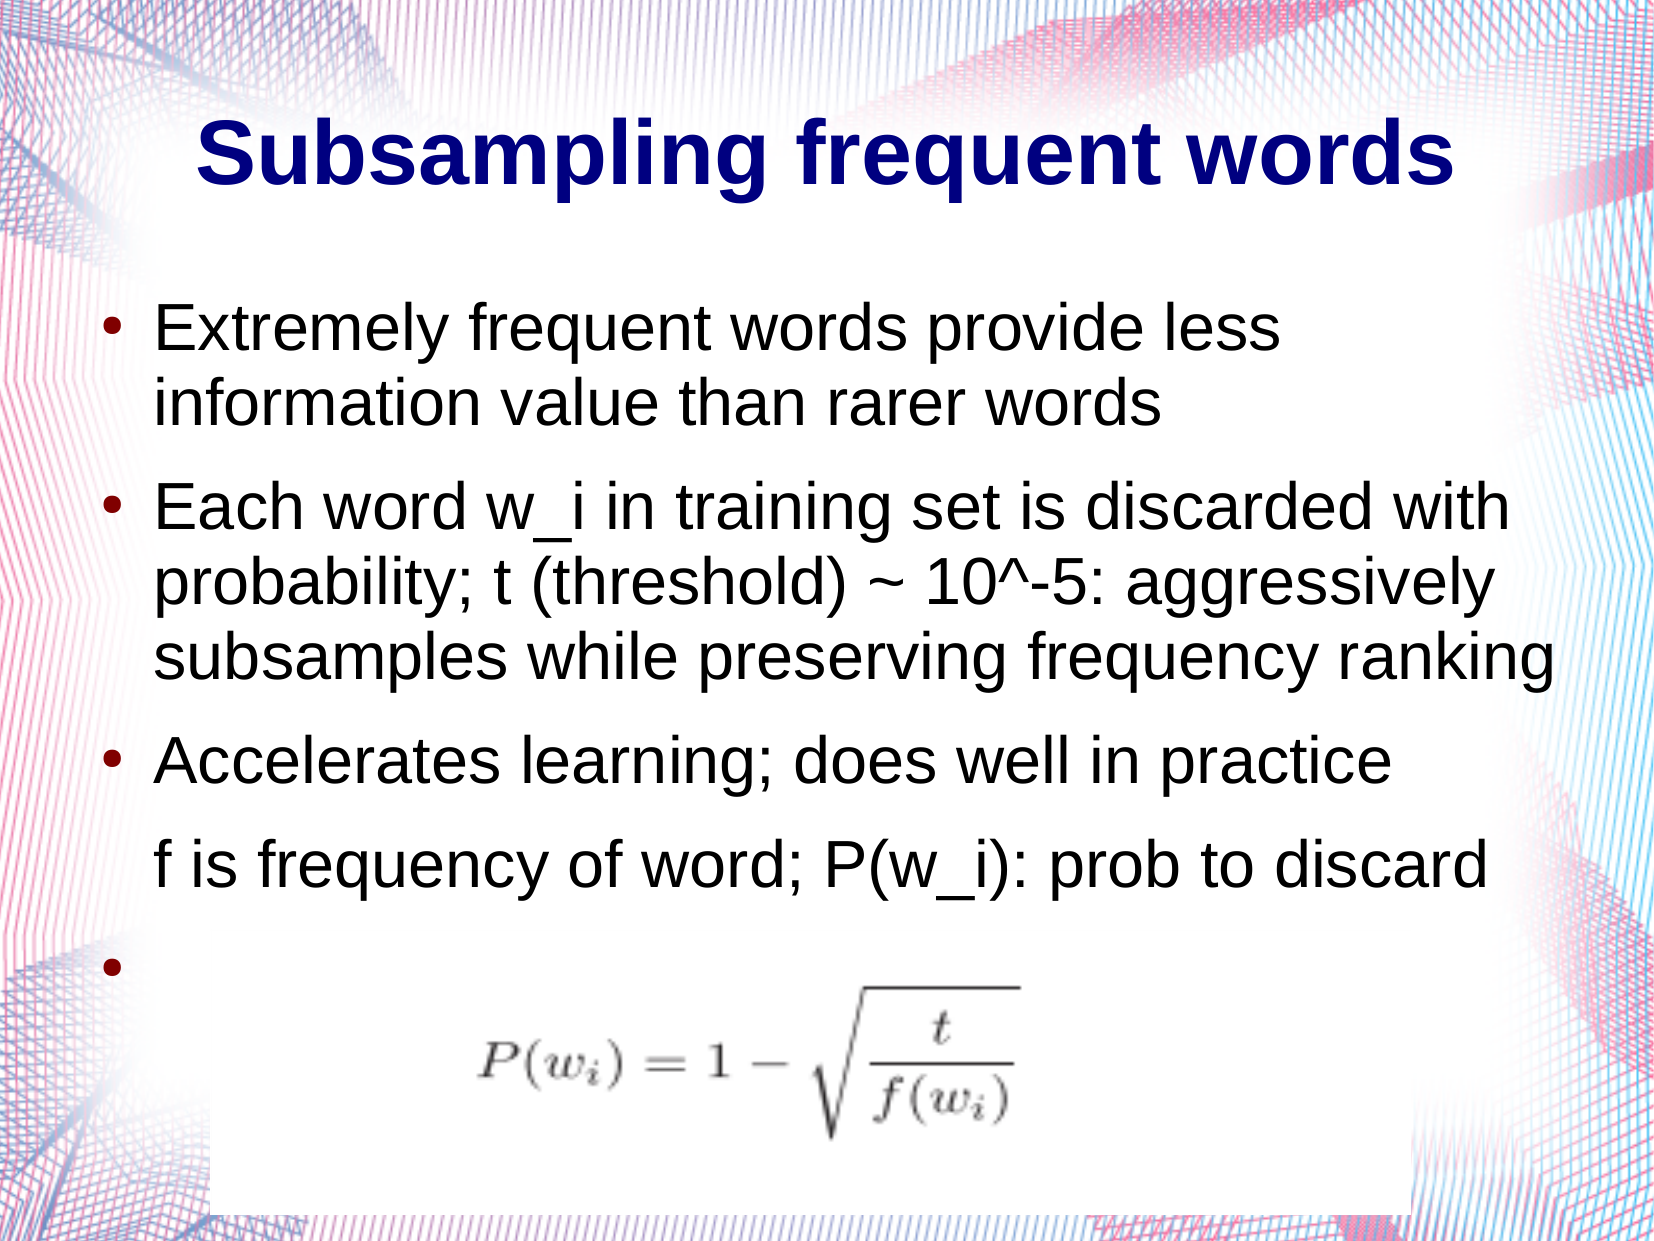

# Subsampling frequent words
Extremely frequent words provide less information value than rarer words
Each word w_i in training set is discarded with probability; t (threshold) ~ 10^-5: aggressively subsamples while preserving frequency ranking
Accelerates learning; does well in practice
f is frequency of word; P(w_i): prob to discard